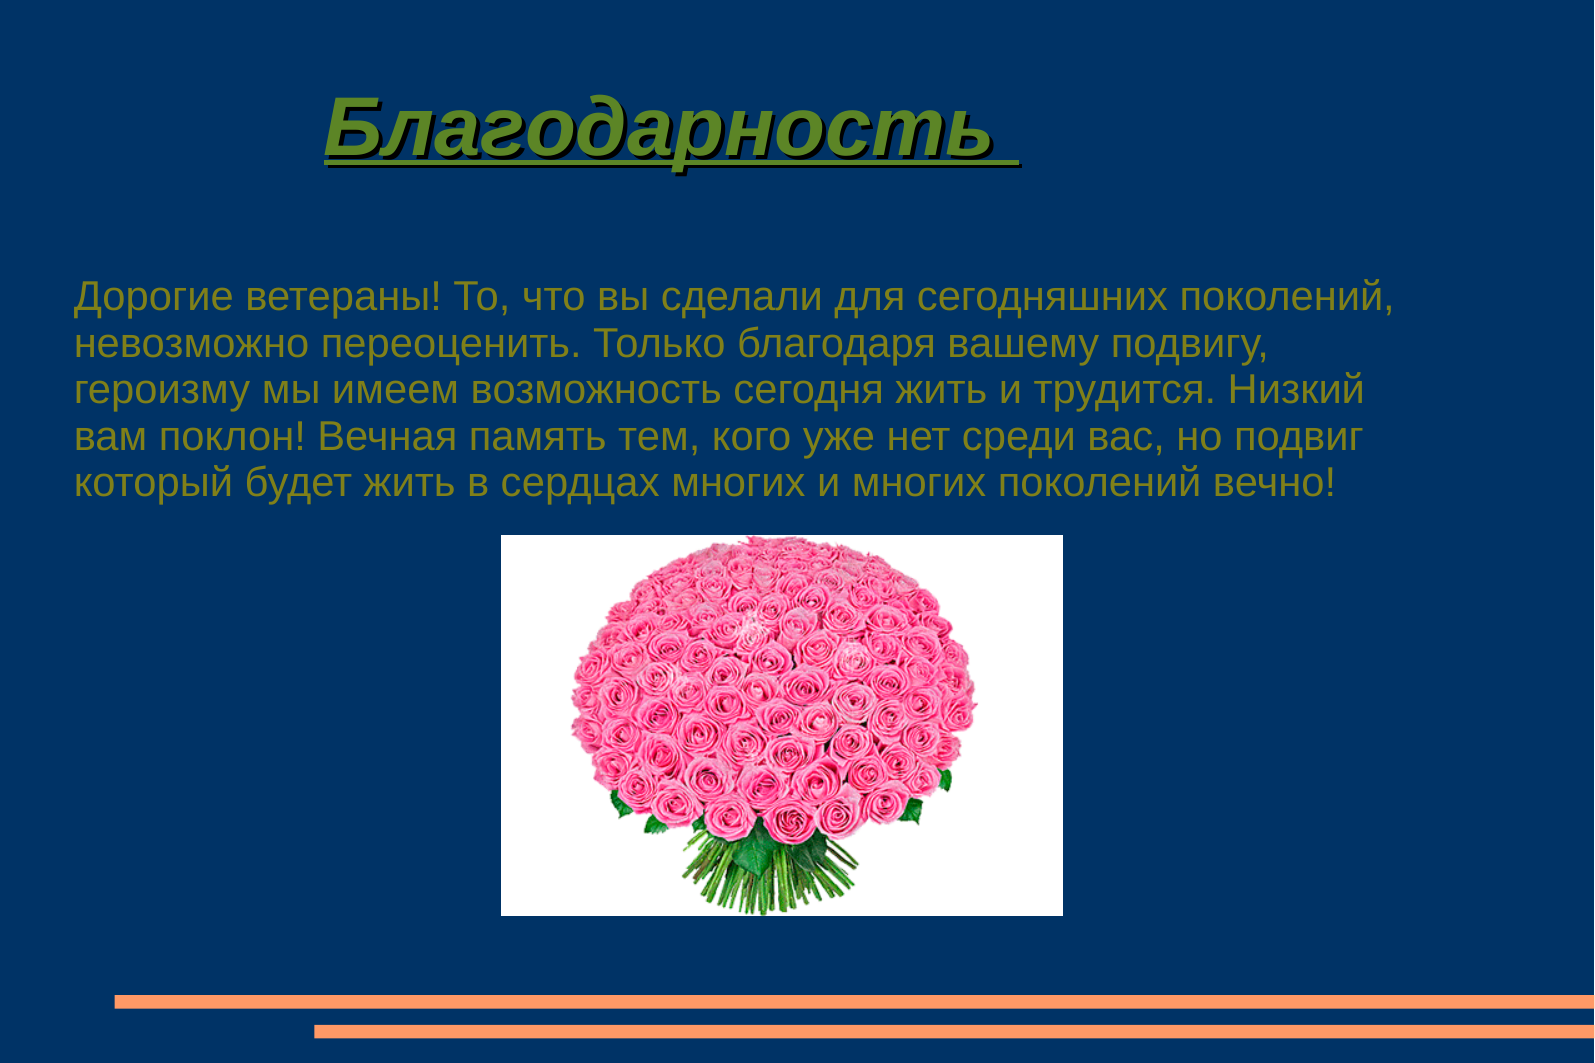

# Благодарность
Дорогие ветераны! То, что вы сделали для сегодняшних поколений, невозможно переоценить. Только благодаря вашему подвигу, героизму мы имеем возможность сегодня жить и трудится. Низкий вам поклон! Вечная память тем, кого уже нет среди вас, но подвиг который будет жить в сердцах многих и многих поколений вечно!